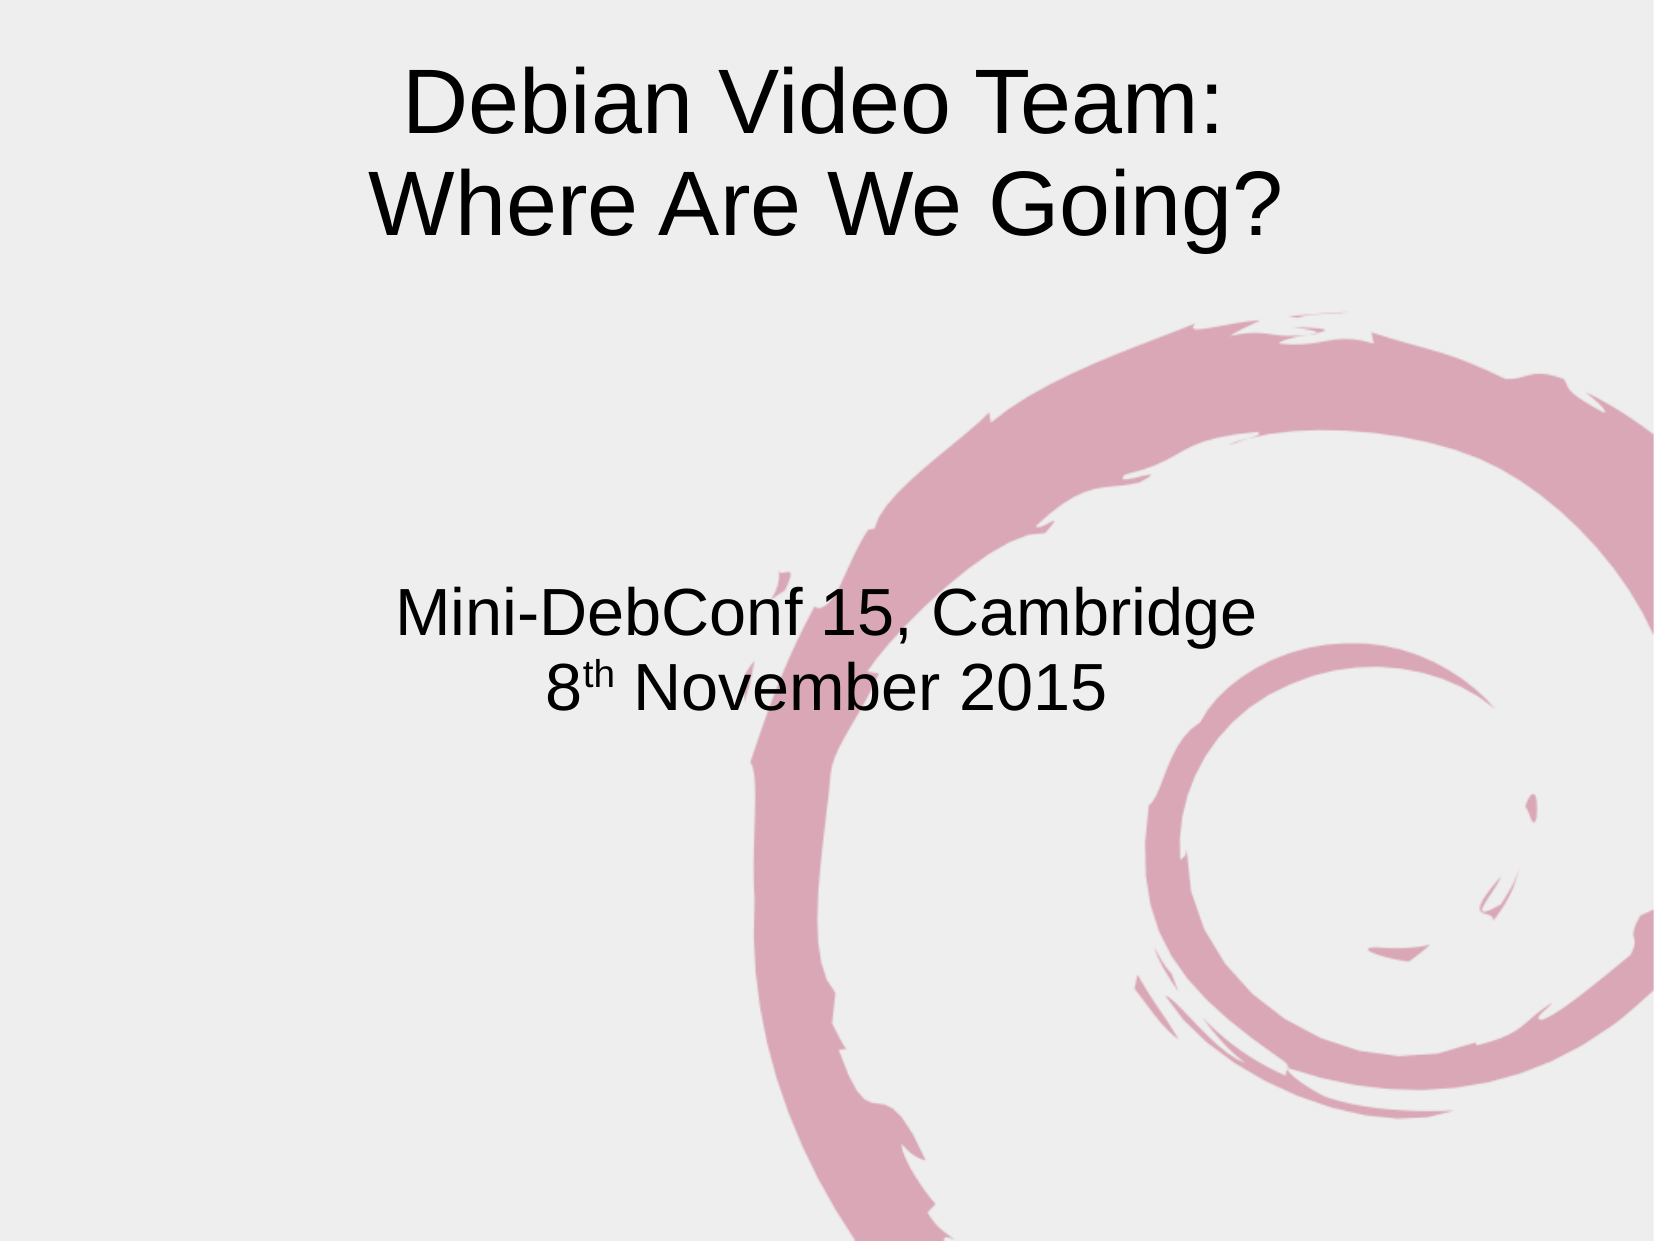

# Debian Video Team: Where Are We Going?
Mini-DebConf 15, Cambridge
8th November 2015